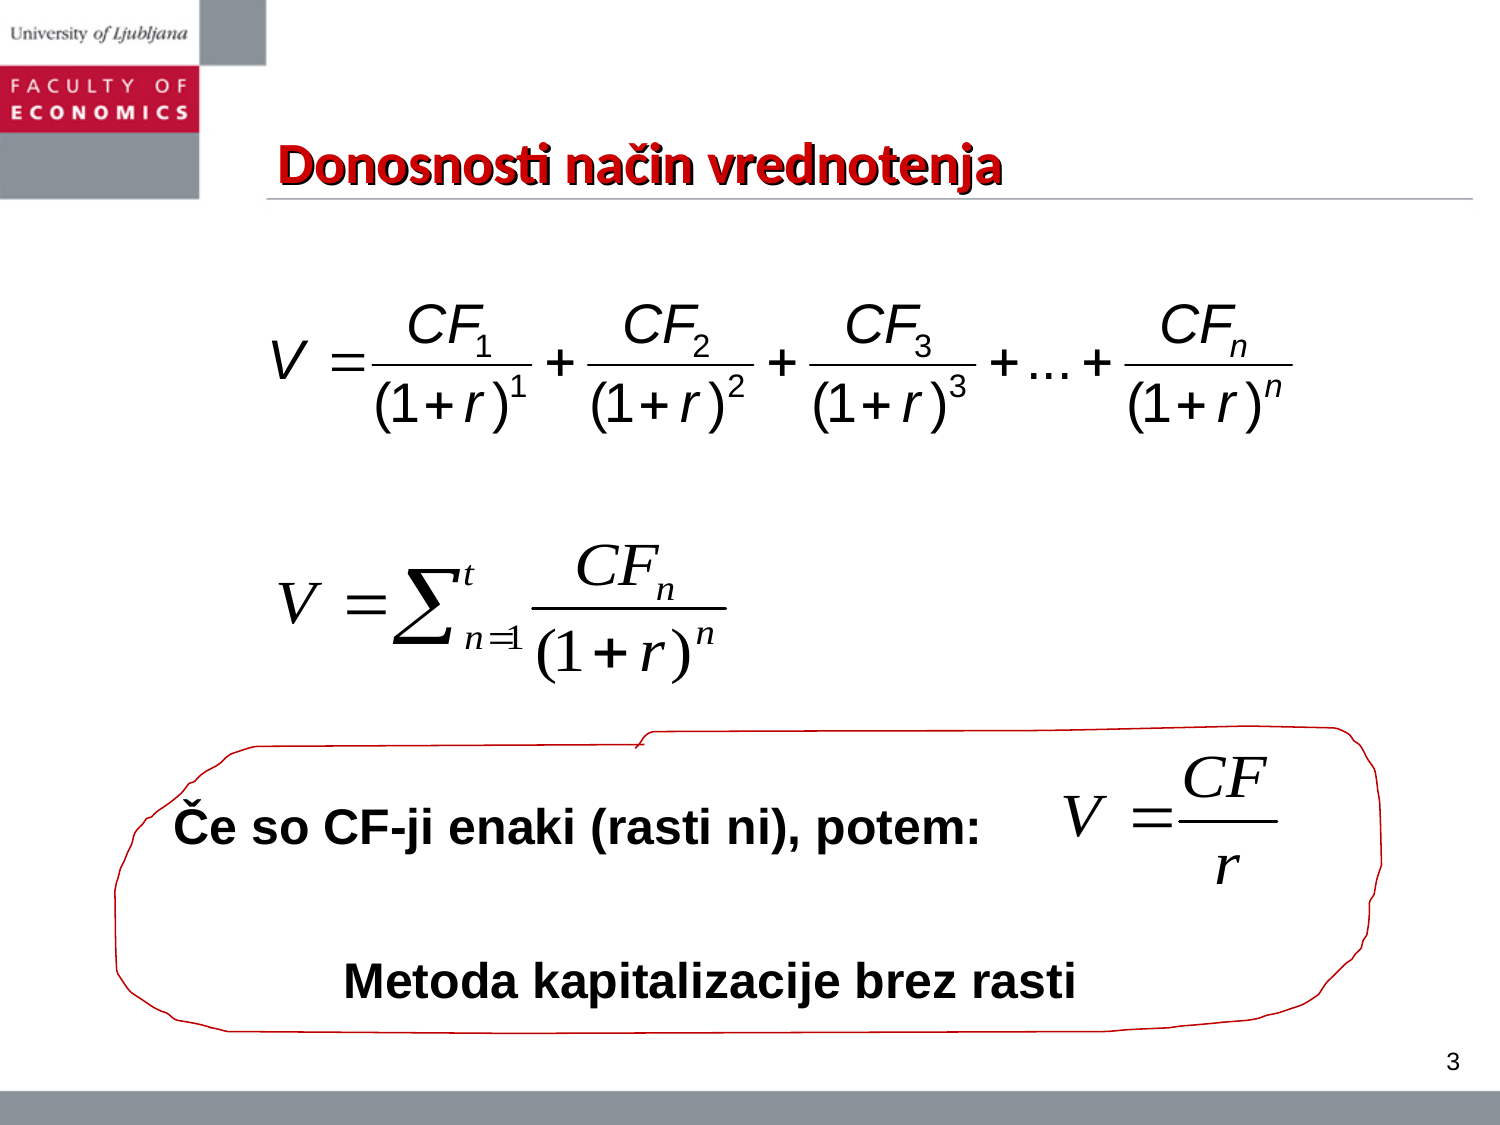

# Donosnosti način vrednotenja
Če so CF-ji enaki (rasti ni), potem:
Metoda kapitalizacije brez rasti